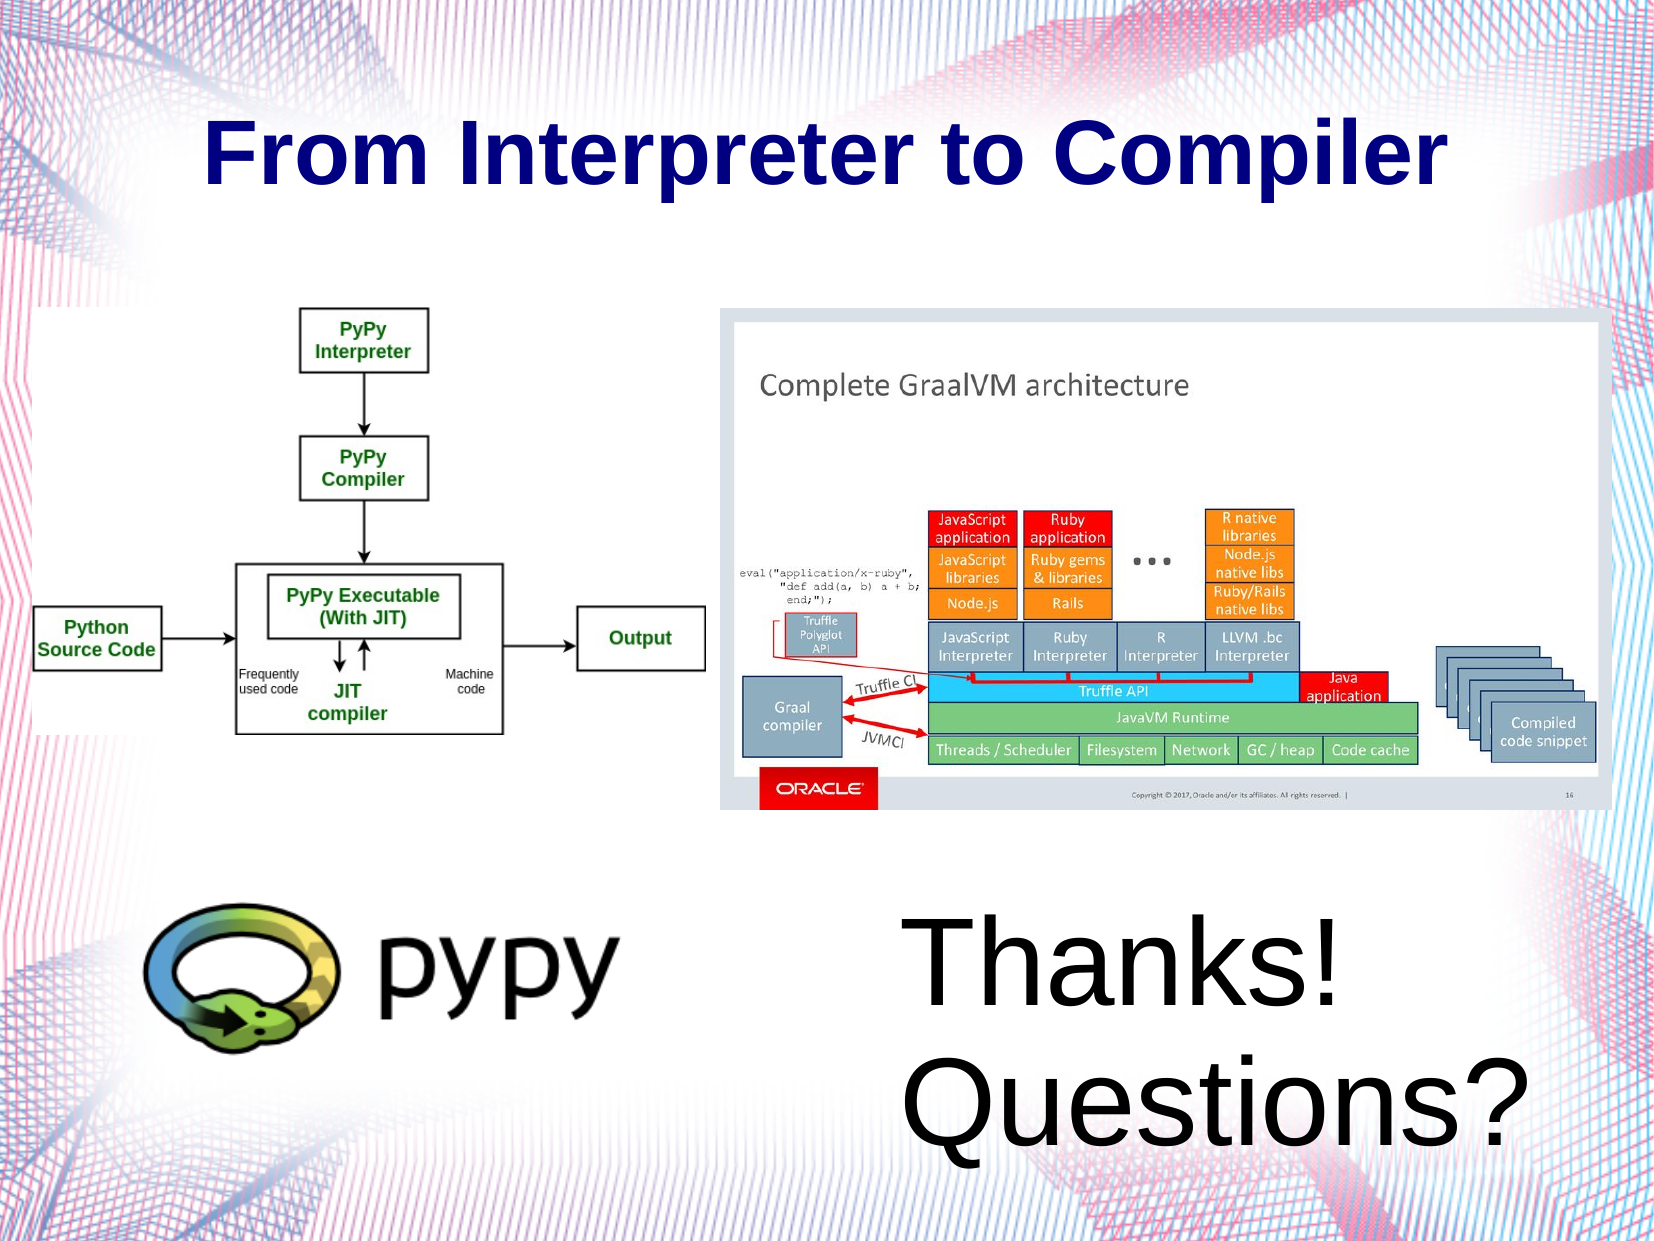

# From Interpreter to Compiler
Thanks! Questions?